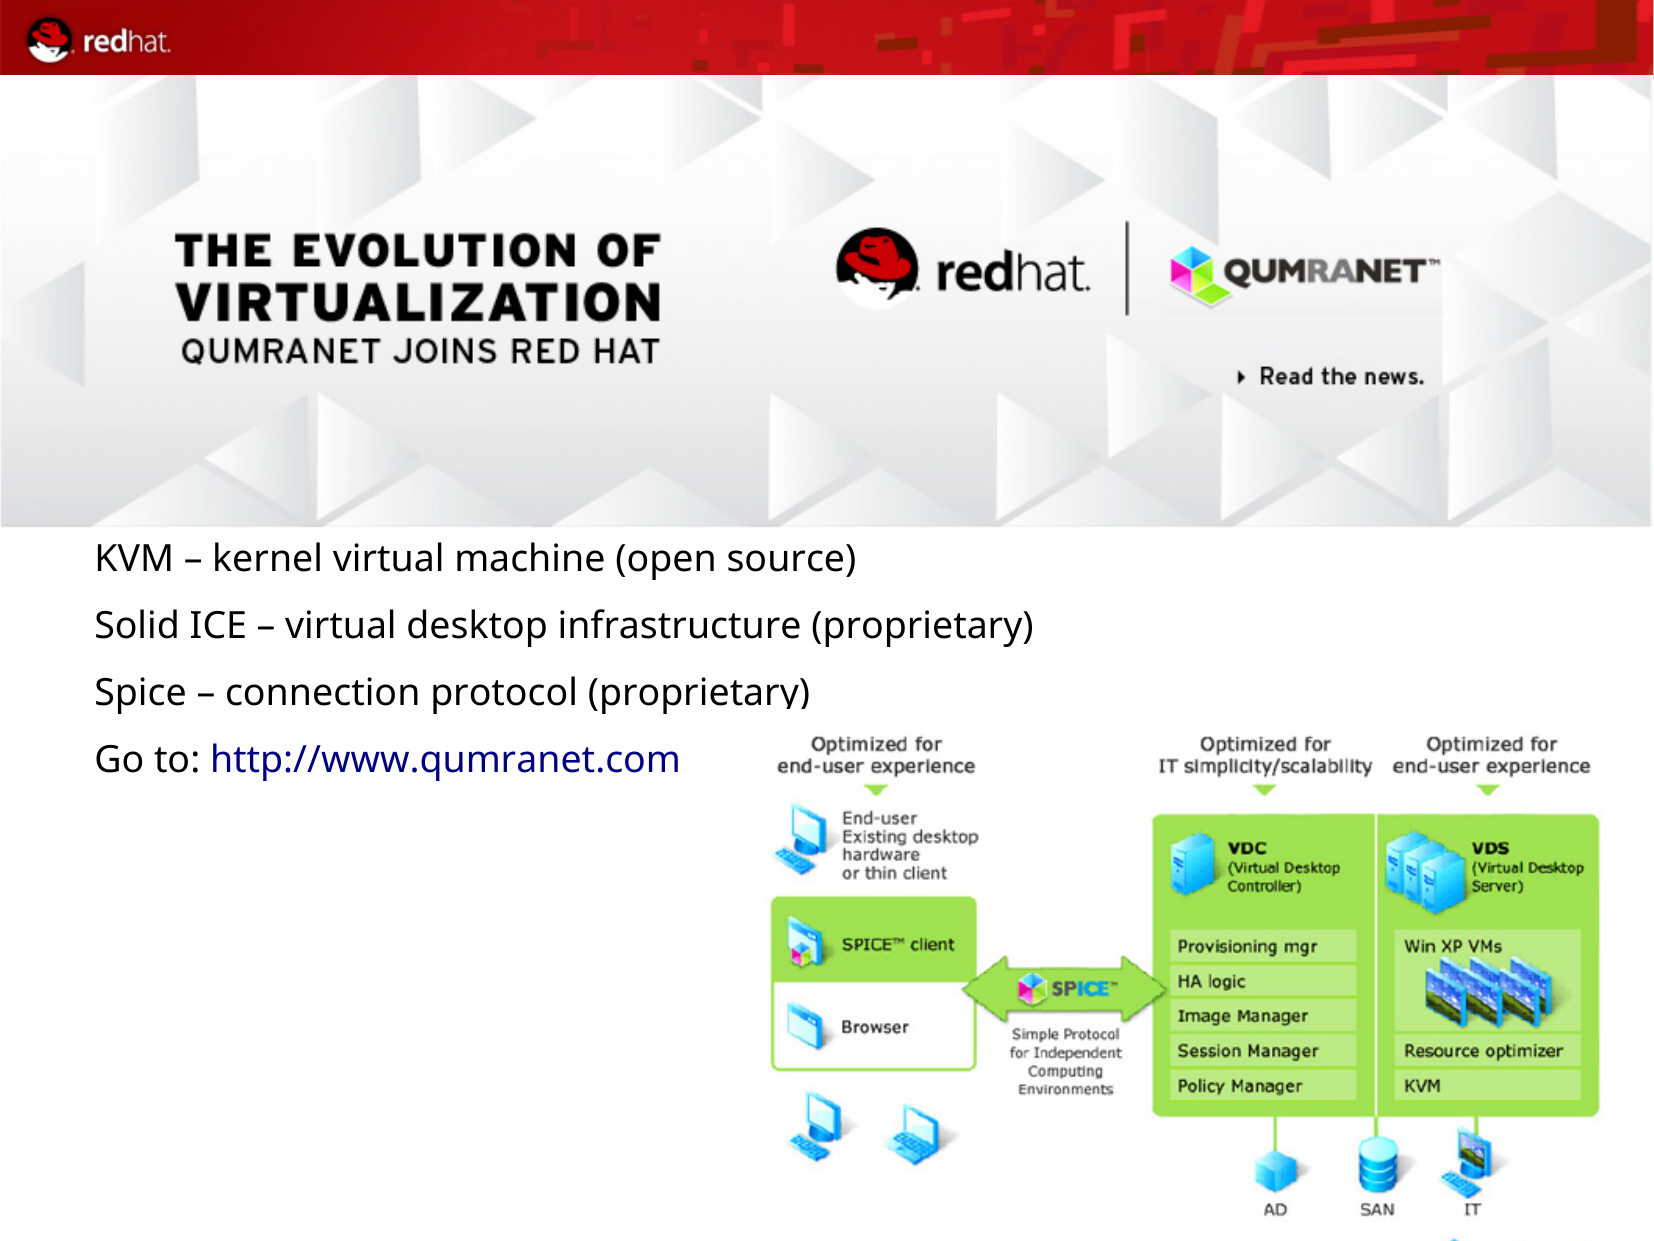

# KVM – kernel virtual machine (open source)
Solid ICE – virtual desktop infrastructure (proprietary)
Spice – connection protocol (proprietary)
Go to: http://www.qumranet.com